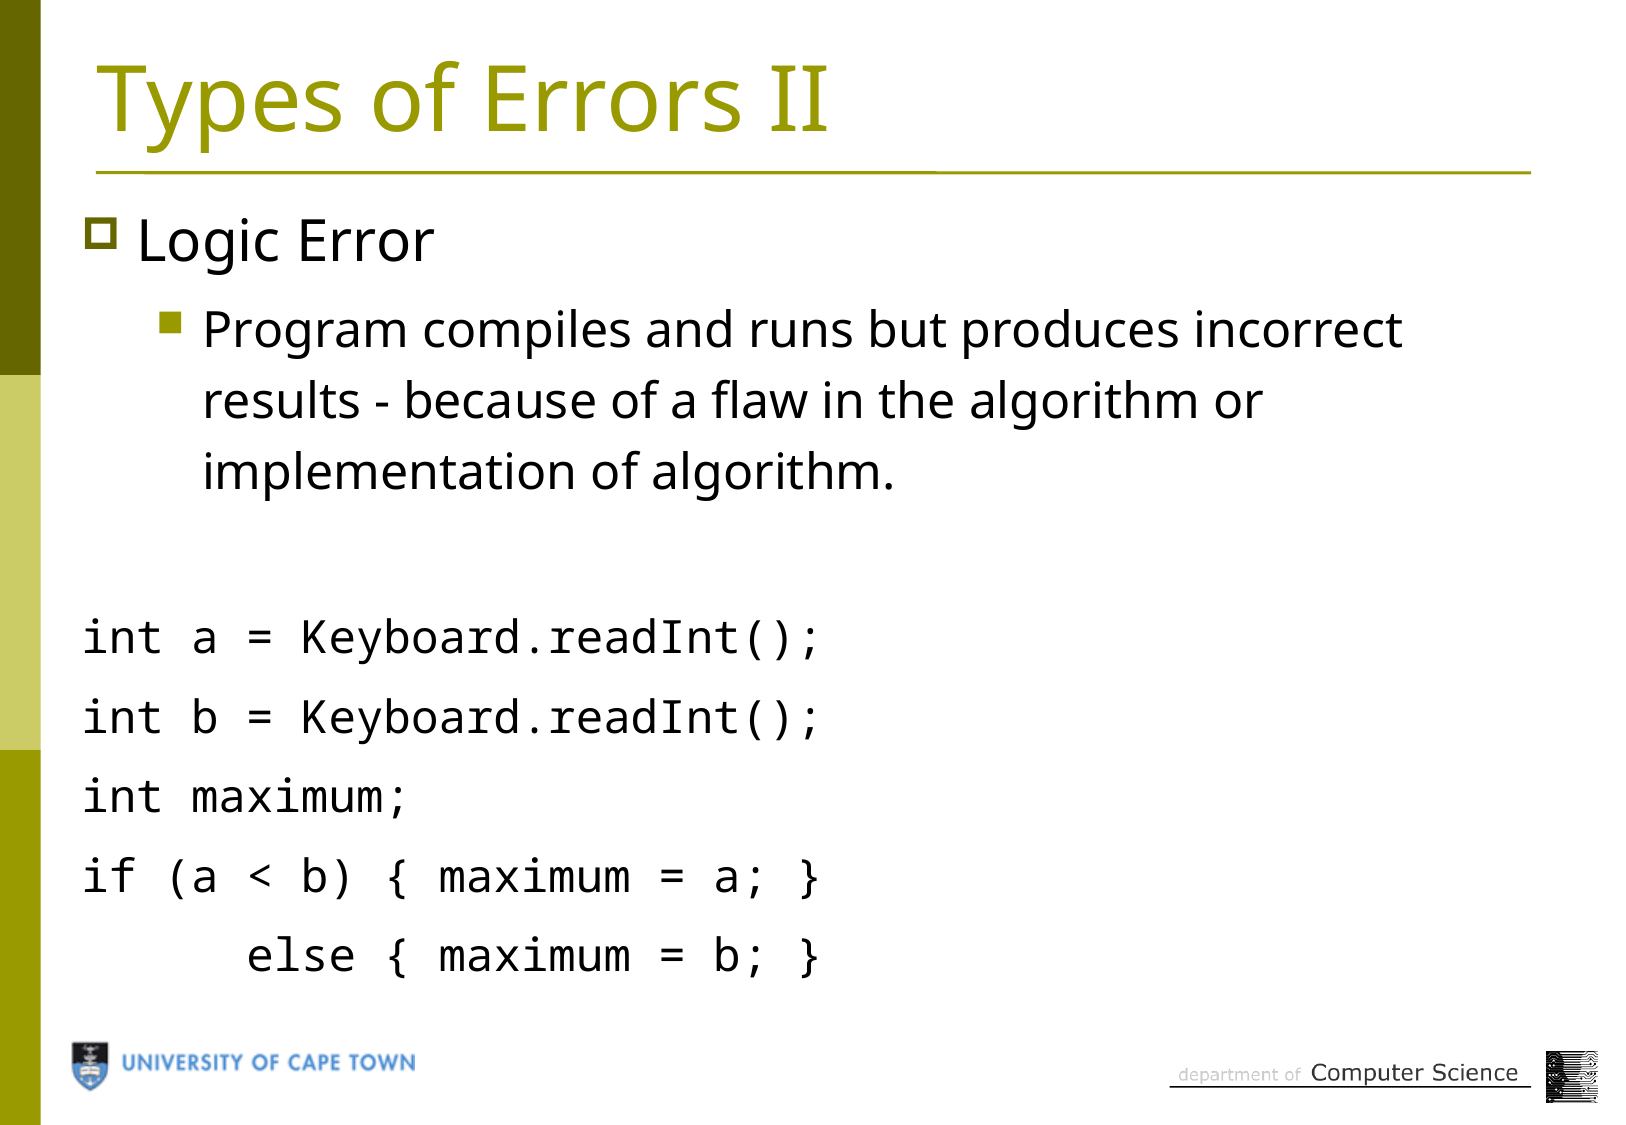

# Types of Errors II
Logic Error
Program compiles and runs but produces incorrect results - because of a flaw in the algorithm or implementation of algorithm.
int a = Keyboard.readInt();
int b = Keyboard.readInt();
int maximum;
if (a < b) { maximum = a; }
 else { maximum = b; }